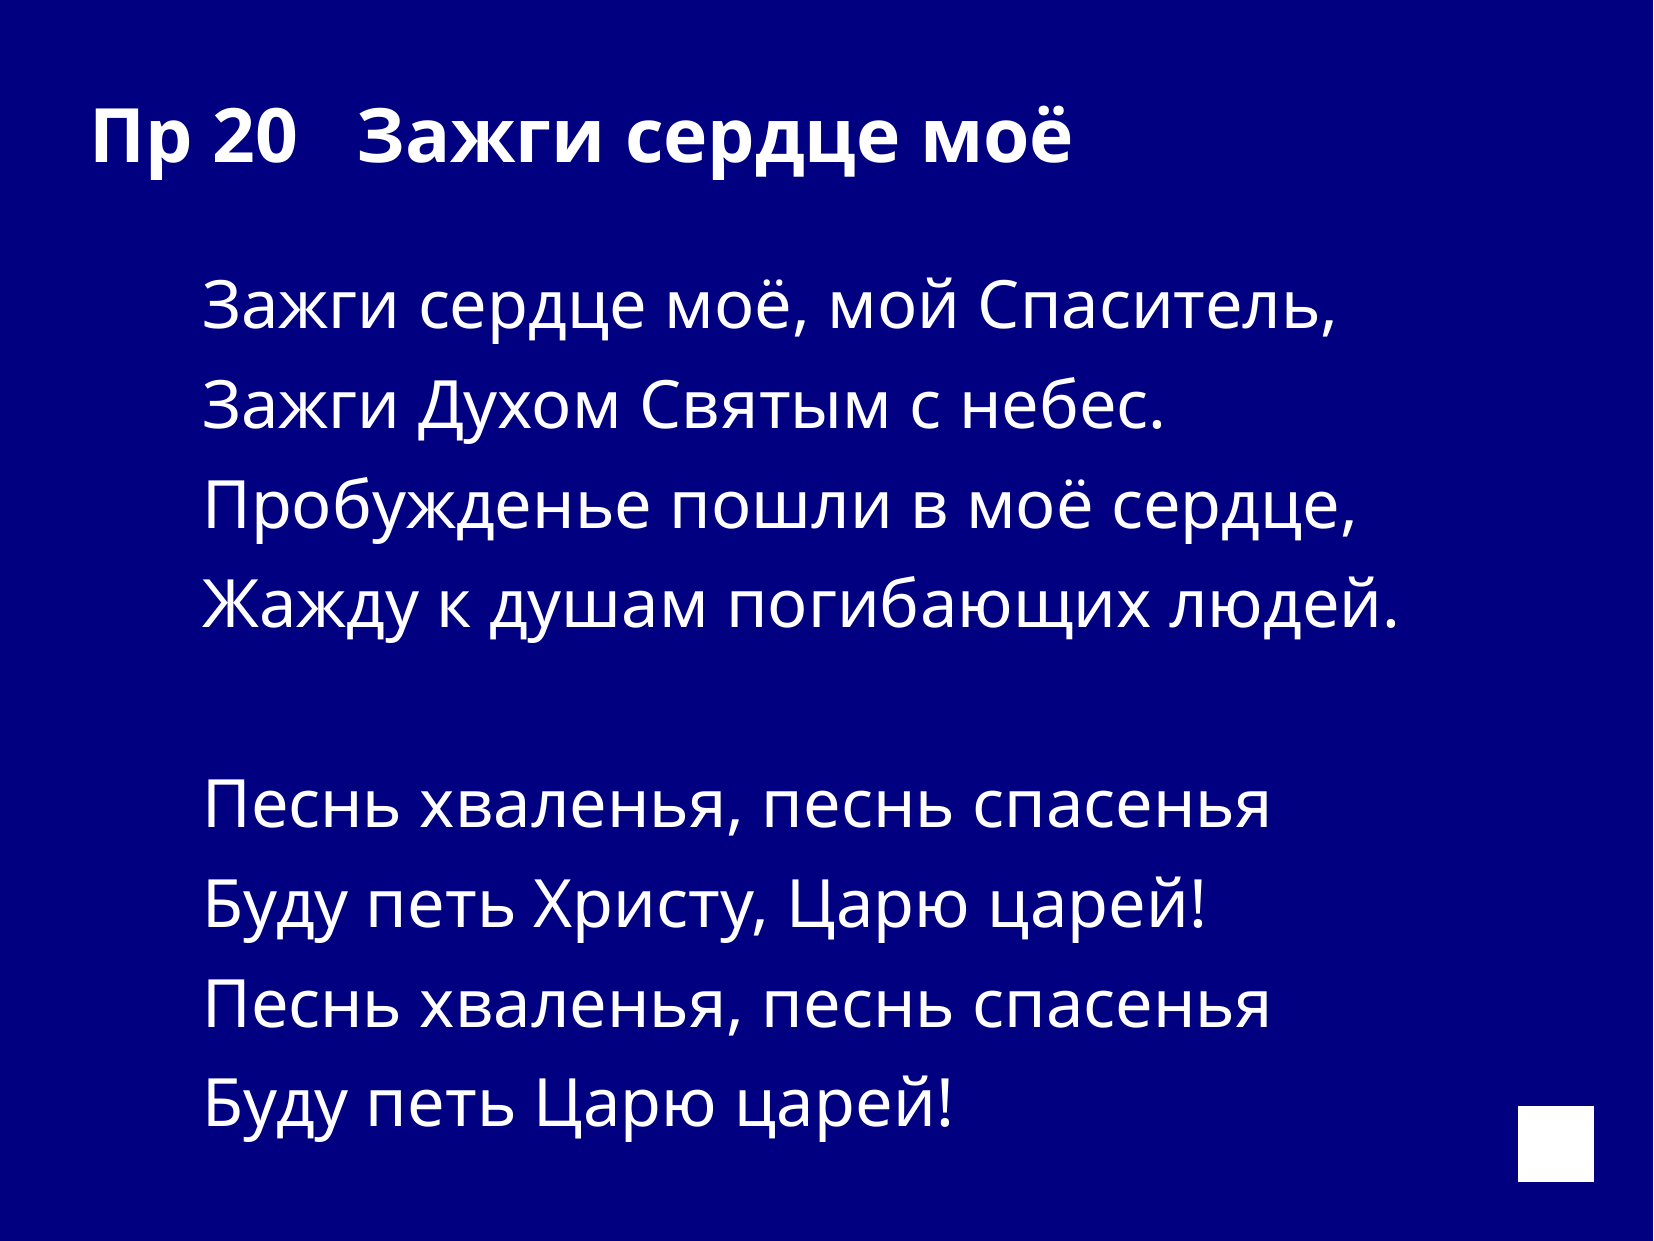

Пр 20 Зажги сердце моё
	Зажги сердце моё, мой Спаситель,
	Зажги Духом Святым с небес.
	Пробужденье пошли в моё сердце,
	Жажду к душам погибающих людей.
	Песнь хваленья, песнь спасенья
	Буду петь Христу, Царю царей!
	Песнь хваленья, песнь спасенья
	Буду петь Царю царей!